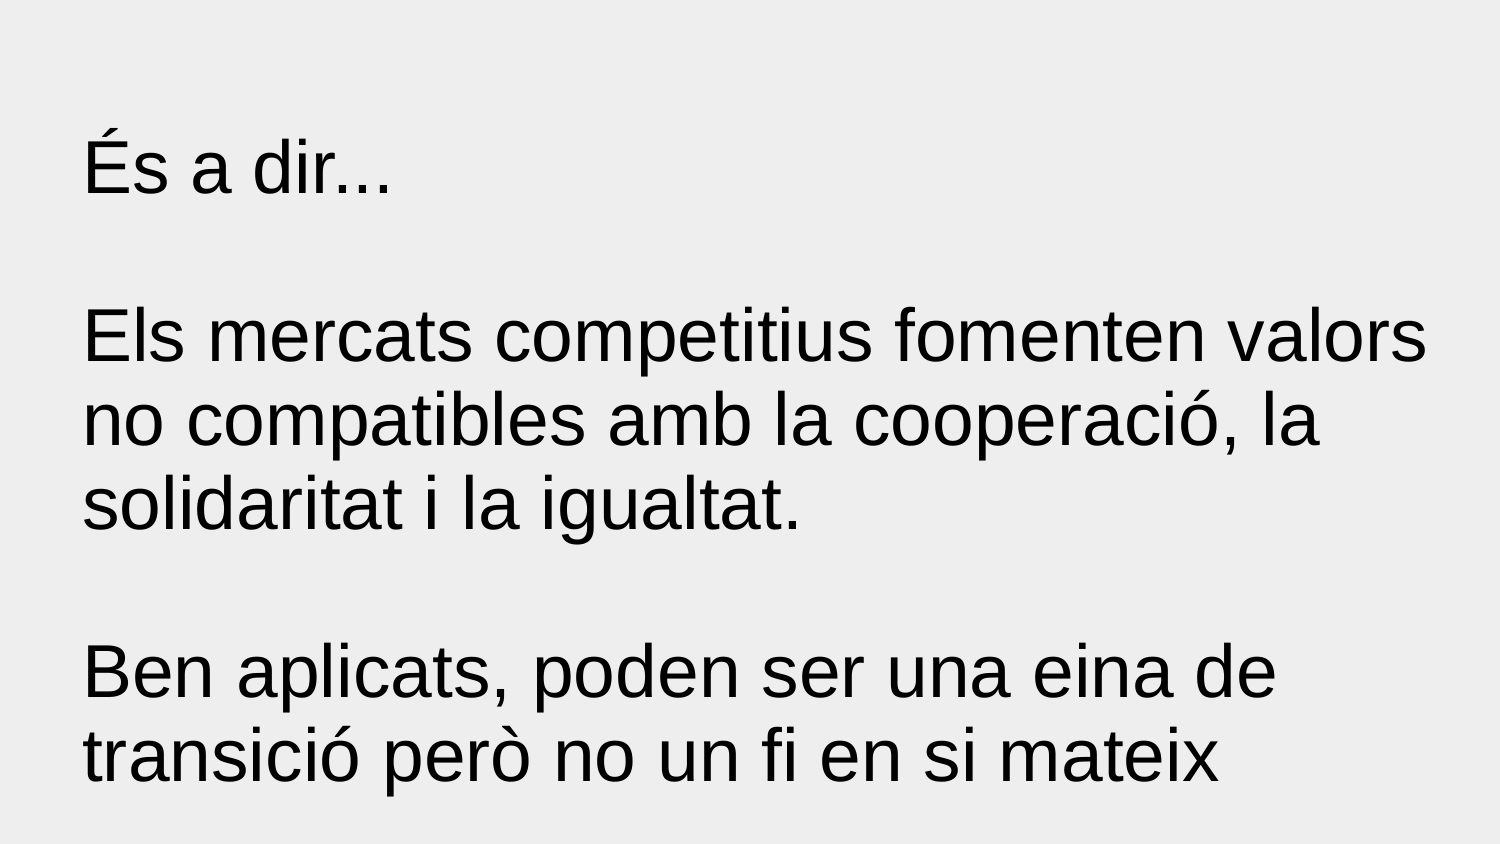

És a dir...
Els mercats competitius fomenten valors no compatibles amb la cooperació, la solidaritat i la igualtat.
Ben aplicats, poden ser una eina de transició però no un fi en si mateix